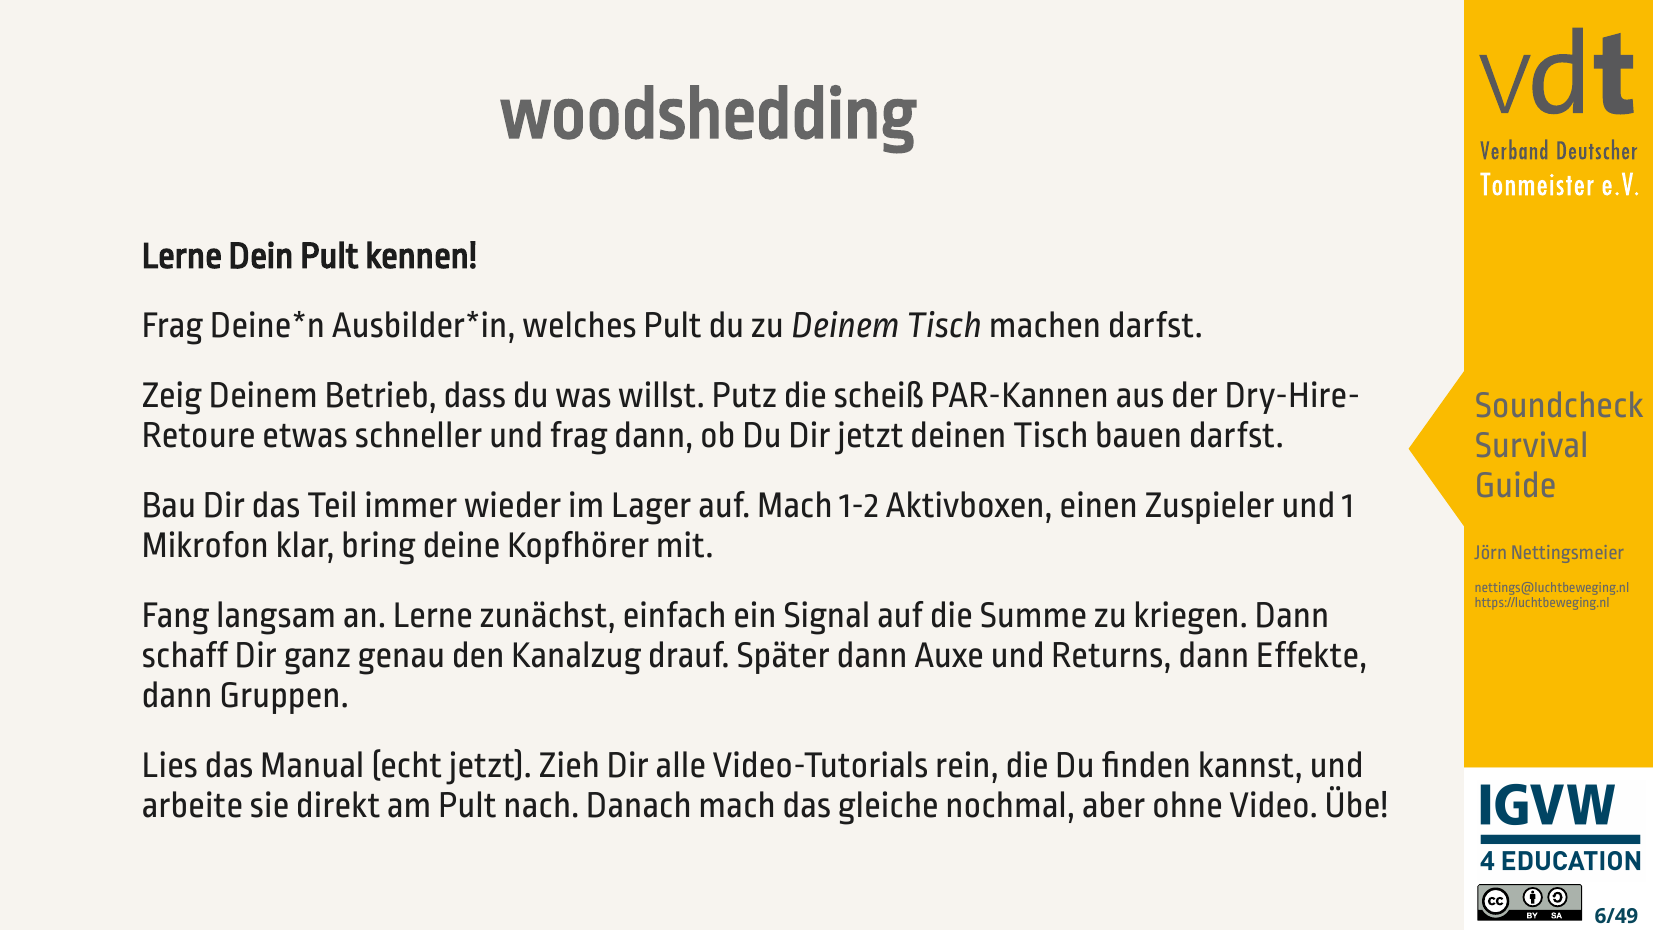

# woodshedding
Lerne Dein Pult kennen!
Frag Deine*n Ausbilder*in, welches Pult du zu Deinem Tisch machen darfst.
Zeig Deinem Betrieb, dass du was willst. Putz die scheiß PAR-Kannen aus der Dry-Hire-Retoure etwas schneller und frag dann, ob Du Dir jetzt deinen Tisch bauen darfst.
Bau Dir das Teil immer wieder im Lager auf. Mach 1-2 Aktivboxen, einen Zuspieler und 1 Mikrofon klar, bring deine Kopfhörer mit.
Fang langsam an. Lerne zunächst, einfach ein Signal auf die Summe zu kriegen. Dann schaff Dir ganz genau den Kanalzug drauf. Später dann Auxe und Returns, dann Effekte, dann Gruppen.
Lies das Manual (echt jetzt). Zieh Dir alle Video-Tutorials rein, die Du finden kannst, und arbeite sie direkt am Pult nach. Danach mach das gleiche nochmal, aber ohne Video. Übe!